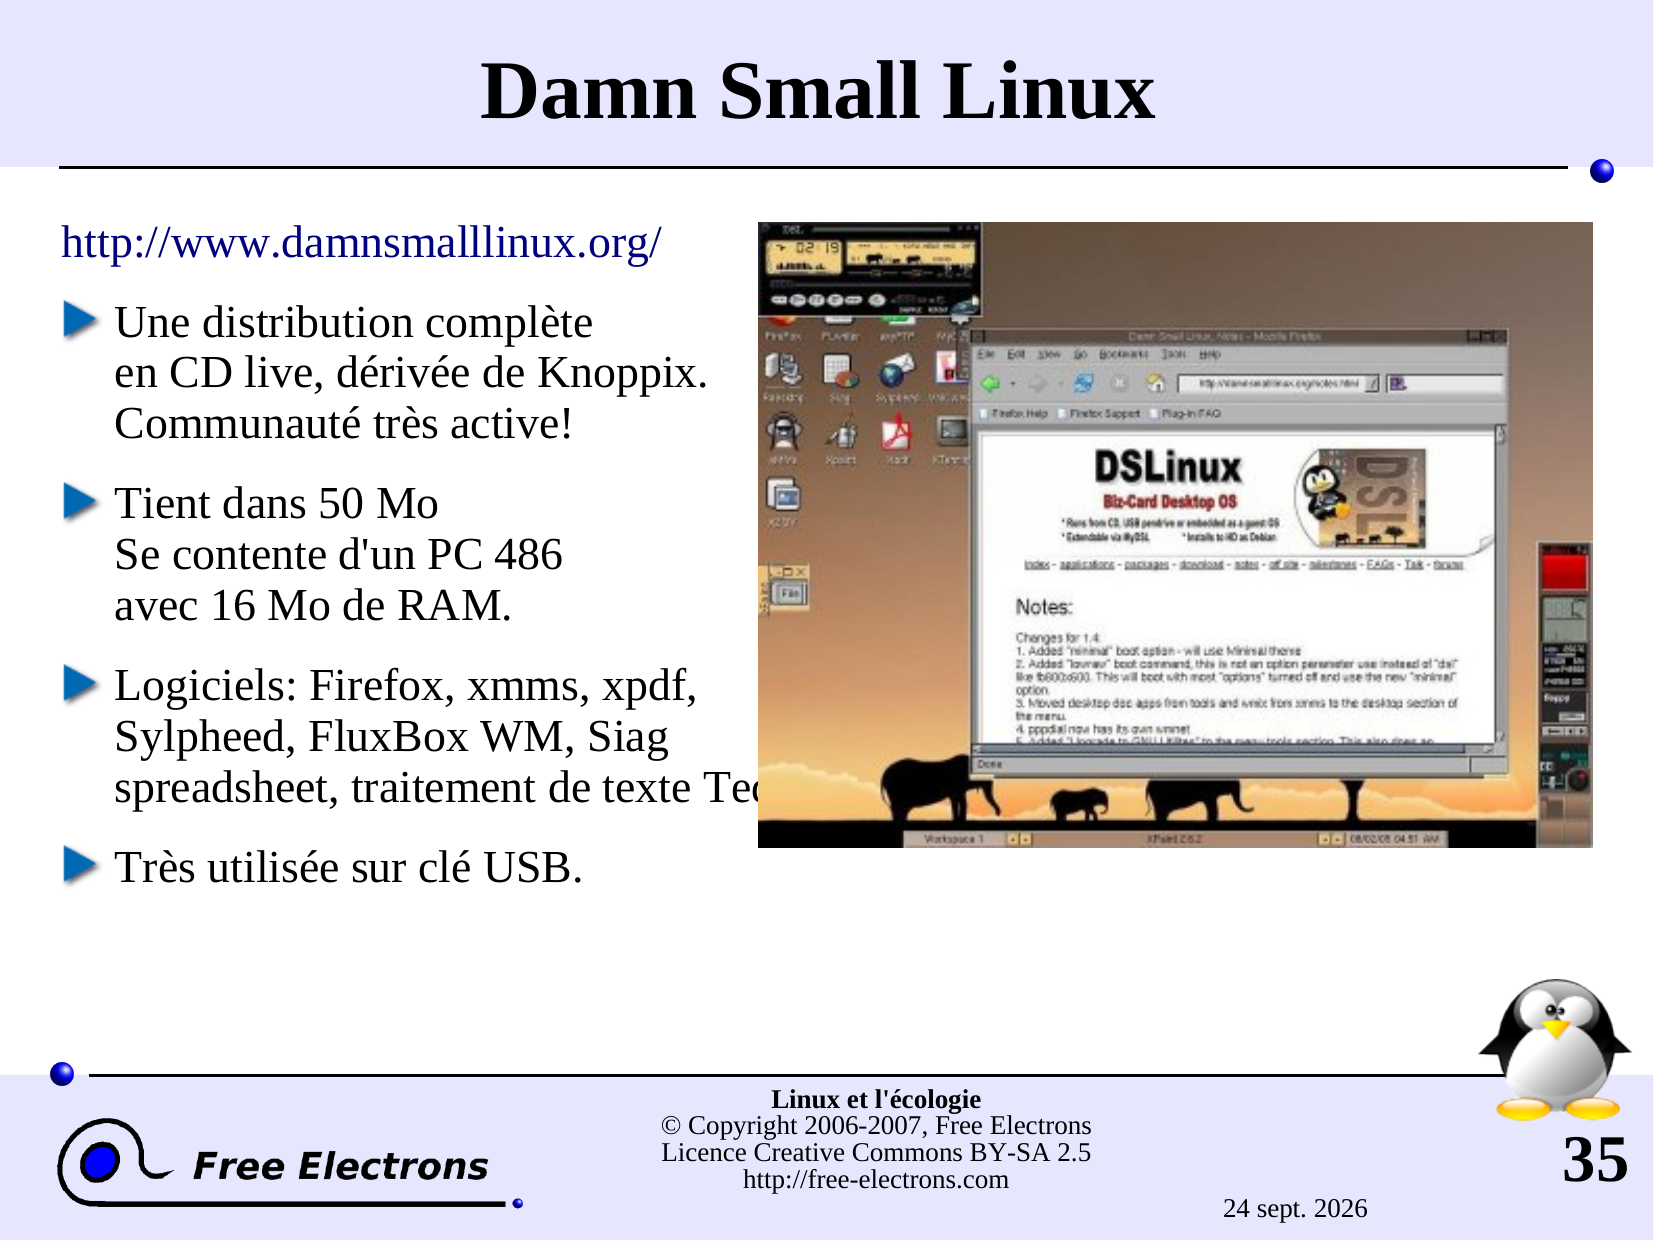

# Damn Small Linux
http://www.damnsmalllinux.org/
Une distribution complète
en CD live, dérivée de Knoppix.
Communauté très active!
Tient dans 50 Mo
Se contente d'un PC 486
avec 16 Mo de RAM.
Logiciels: Firefox, xmms, xpdf,
Sylpheed, FluxBox WM, Siag
spreadsheet, traitement de texte Ted...
Très utilisée sur clé USB.